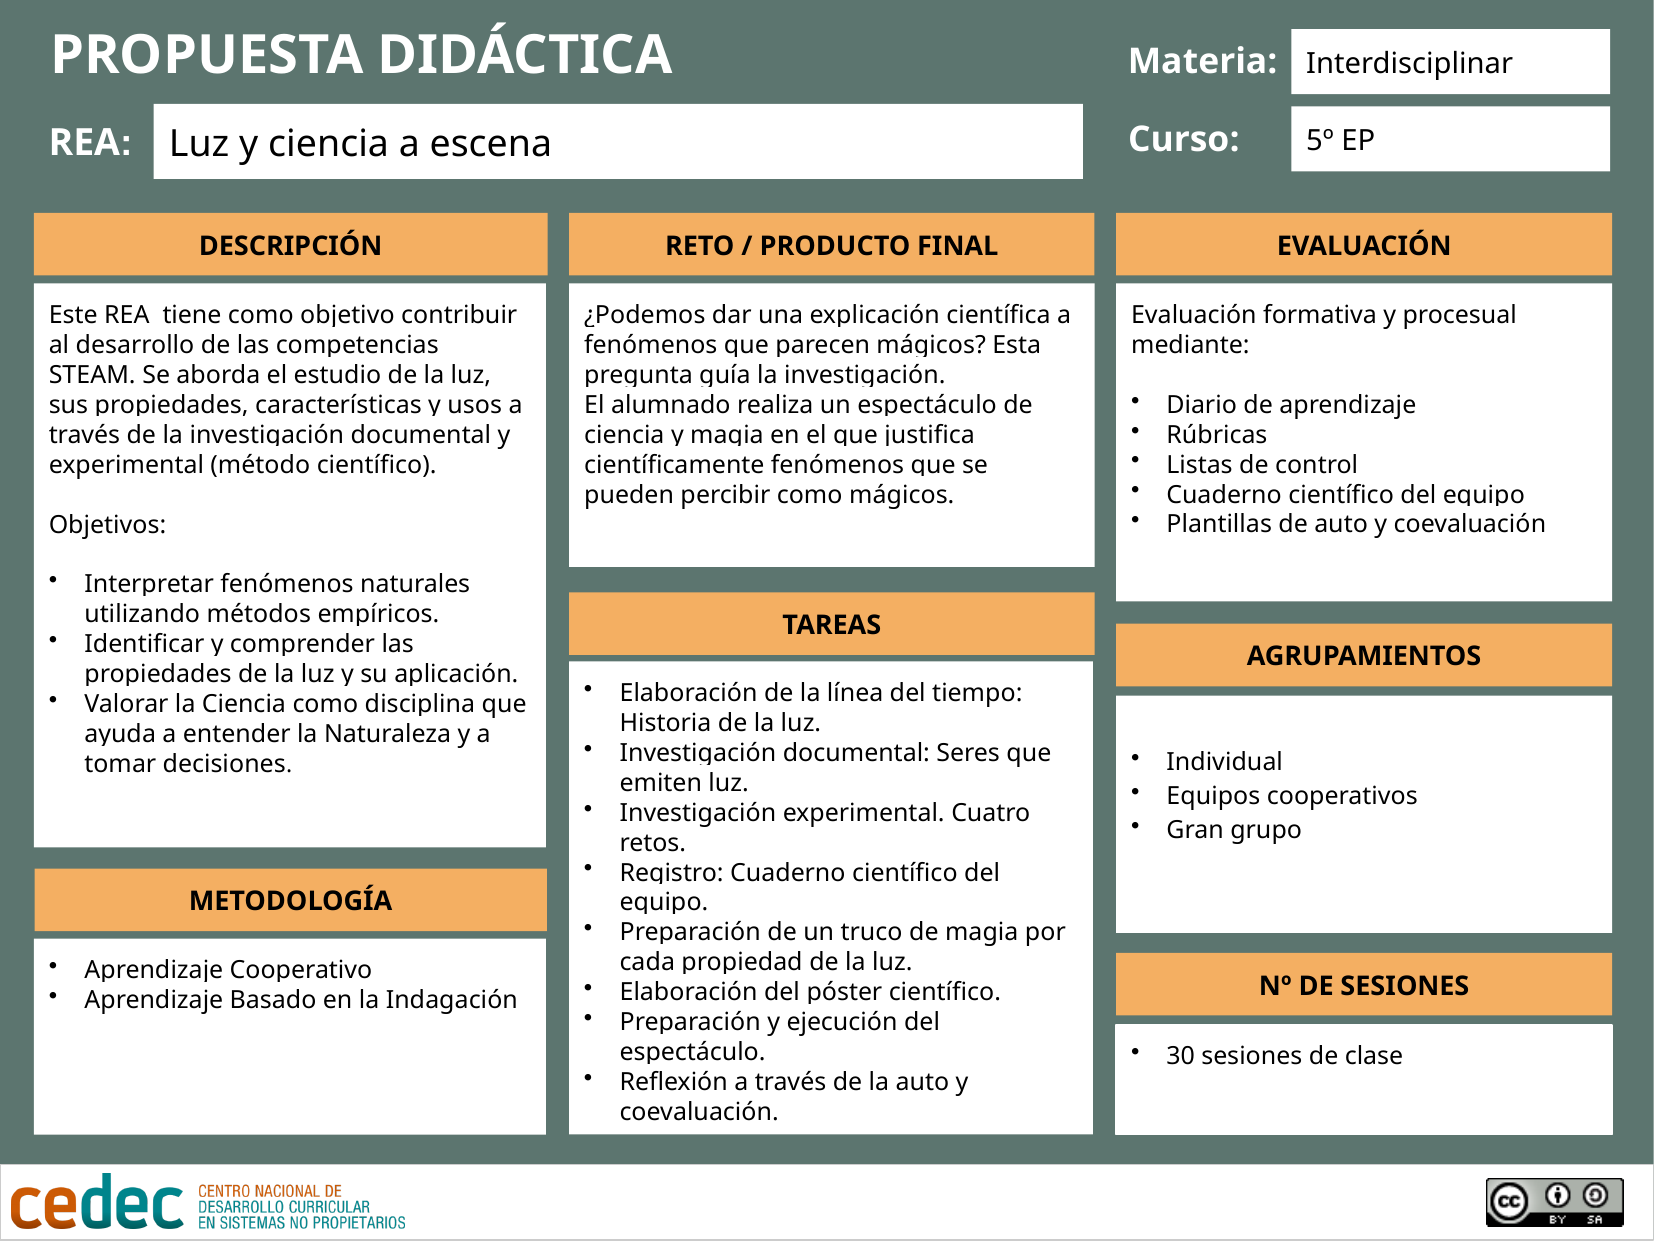

PROPUESTA DIDÁCTICA
Interdisciplinar
Materia:
Luz y ciencia a escena
5º EP
Curso:
REA:
DESCRIPCIÓN
RETO / PRODUCTO FINAL
EVALUACIÓN
Este REA tiene como objetivo contribuir al desarrollo de las competencias STEAM. Se aborda el estudio de la luz, sus propiedades, características y usos a través de la investigación documental y experimental (método científico).
Objetivos:
Interpretar fenómenos naturales utilizando métodos empíricos.
Identificar y comprender las propiedades de la luz y su aplicación.
Valorar la Ciencia como disciplina que ayuda a entender la Naturaleza y a tomar decisiones.
¿Podemos dar una explicación científica a fenómenos que parecen mágicos? Esta pregunta guía la investigación.
El alumnado realiza un espectáculo de ciencia y magia en el que justifica científicamente fenómenos que se pueden percibir como mágicos.
Evaluación formativa y procesual mediante:
Diario de aprendizaje
Rúbricas
Listas de control
Cuaderno científico del equipo
Plantillas de auto y coevaluación
TAREAS
AGRUPAMIENTOS
Elaboración de la línea del tiempo: Historia de la luz.
Investigación documental: Seres que emiten luz.
Investigación experimental. Cuatro retos.
Registro: Cuaderno científico del equipo.
Preparación de un truco de magia por cada propiedad de la luz.
Elaboración del póster científico.
Preparación y ejecución del espectáculo.
Reflexión a través de la auto y coevaluación.
Individual
Equipos cooperativos
Gran grupo
METODOLOGÍA
Aprendizaje Cooperativo
Aprendizaje Basado en la Indagación
Nº DE SESIONES
30 sesiones de clase